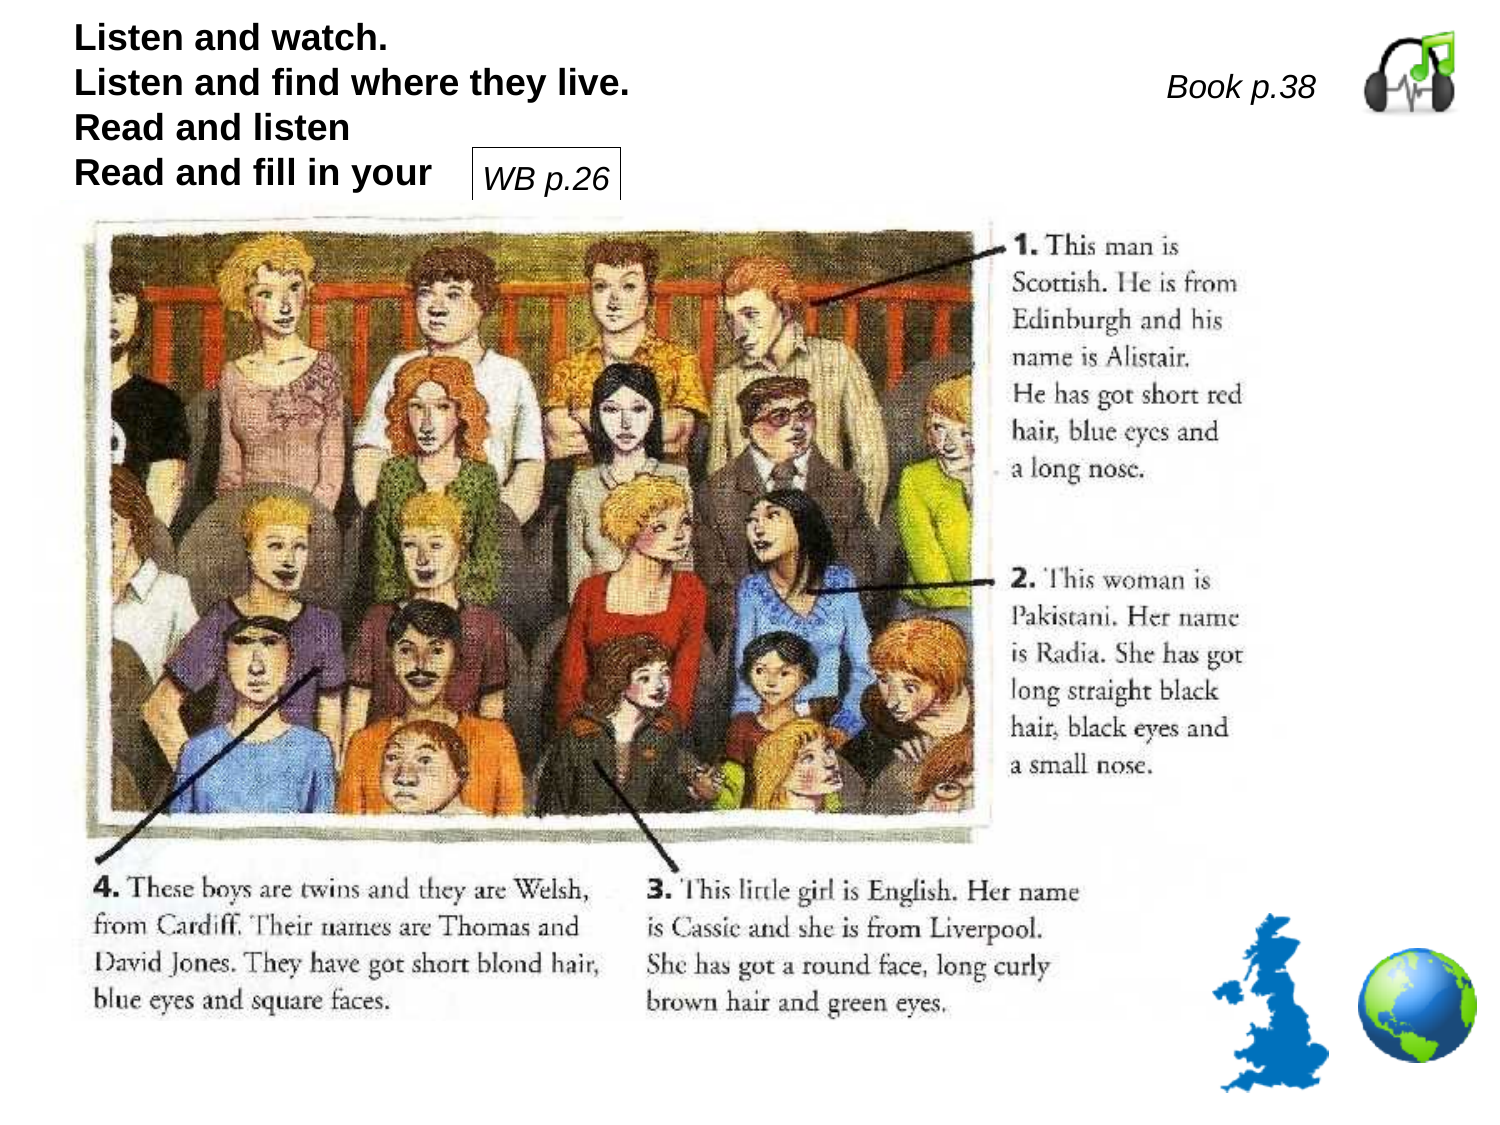

Listen and watch.
Listen and find where they live.
Read and listen
Read and fill in your
Book p.38
WB p.26